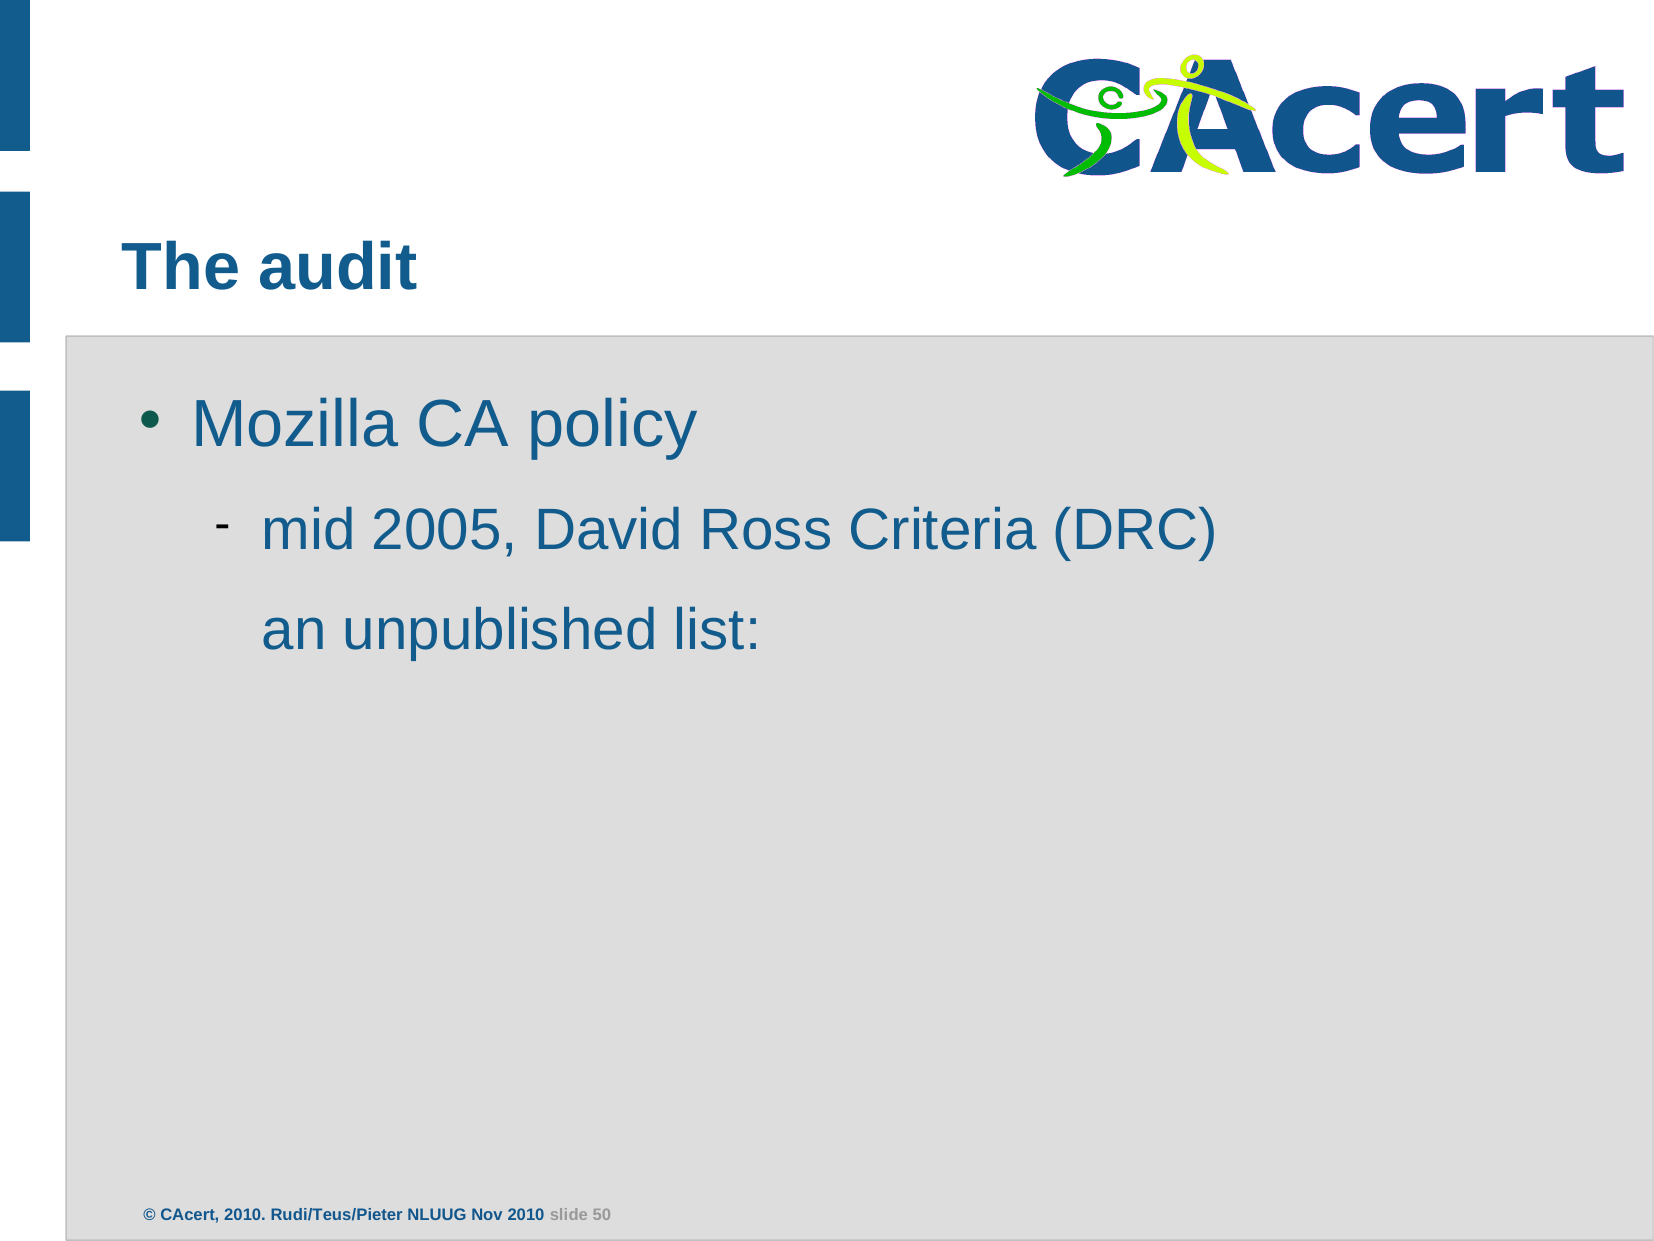

# The audit
Mozilla CA policy
mid 2005, David Ross Criteria (DRC)
an unpublished list: